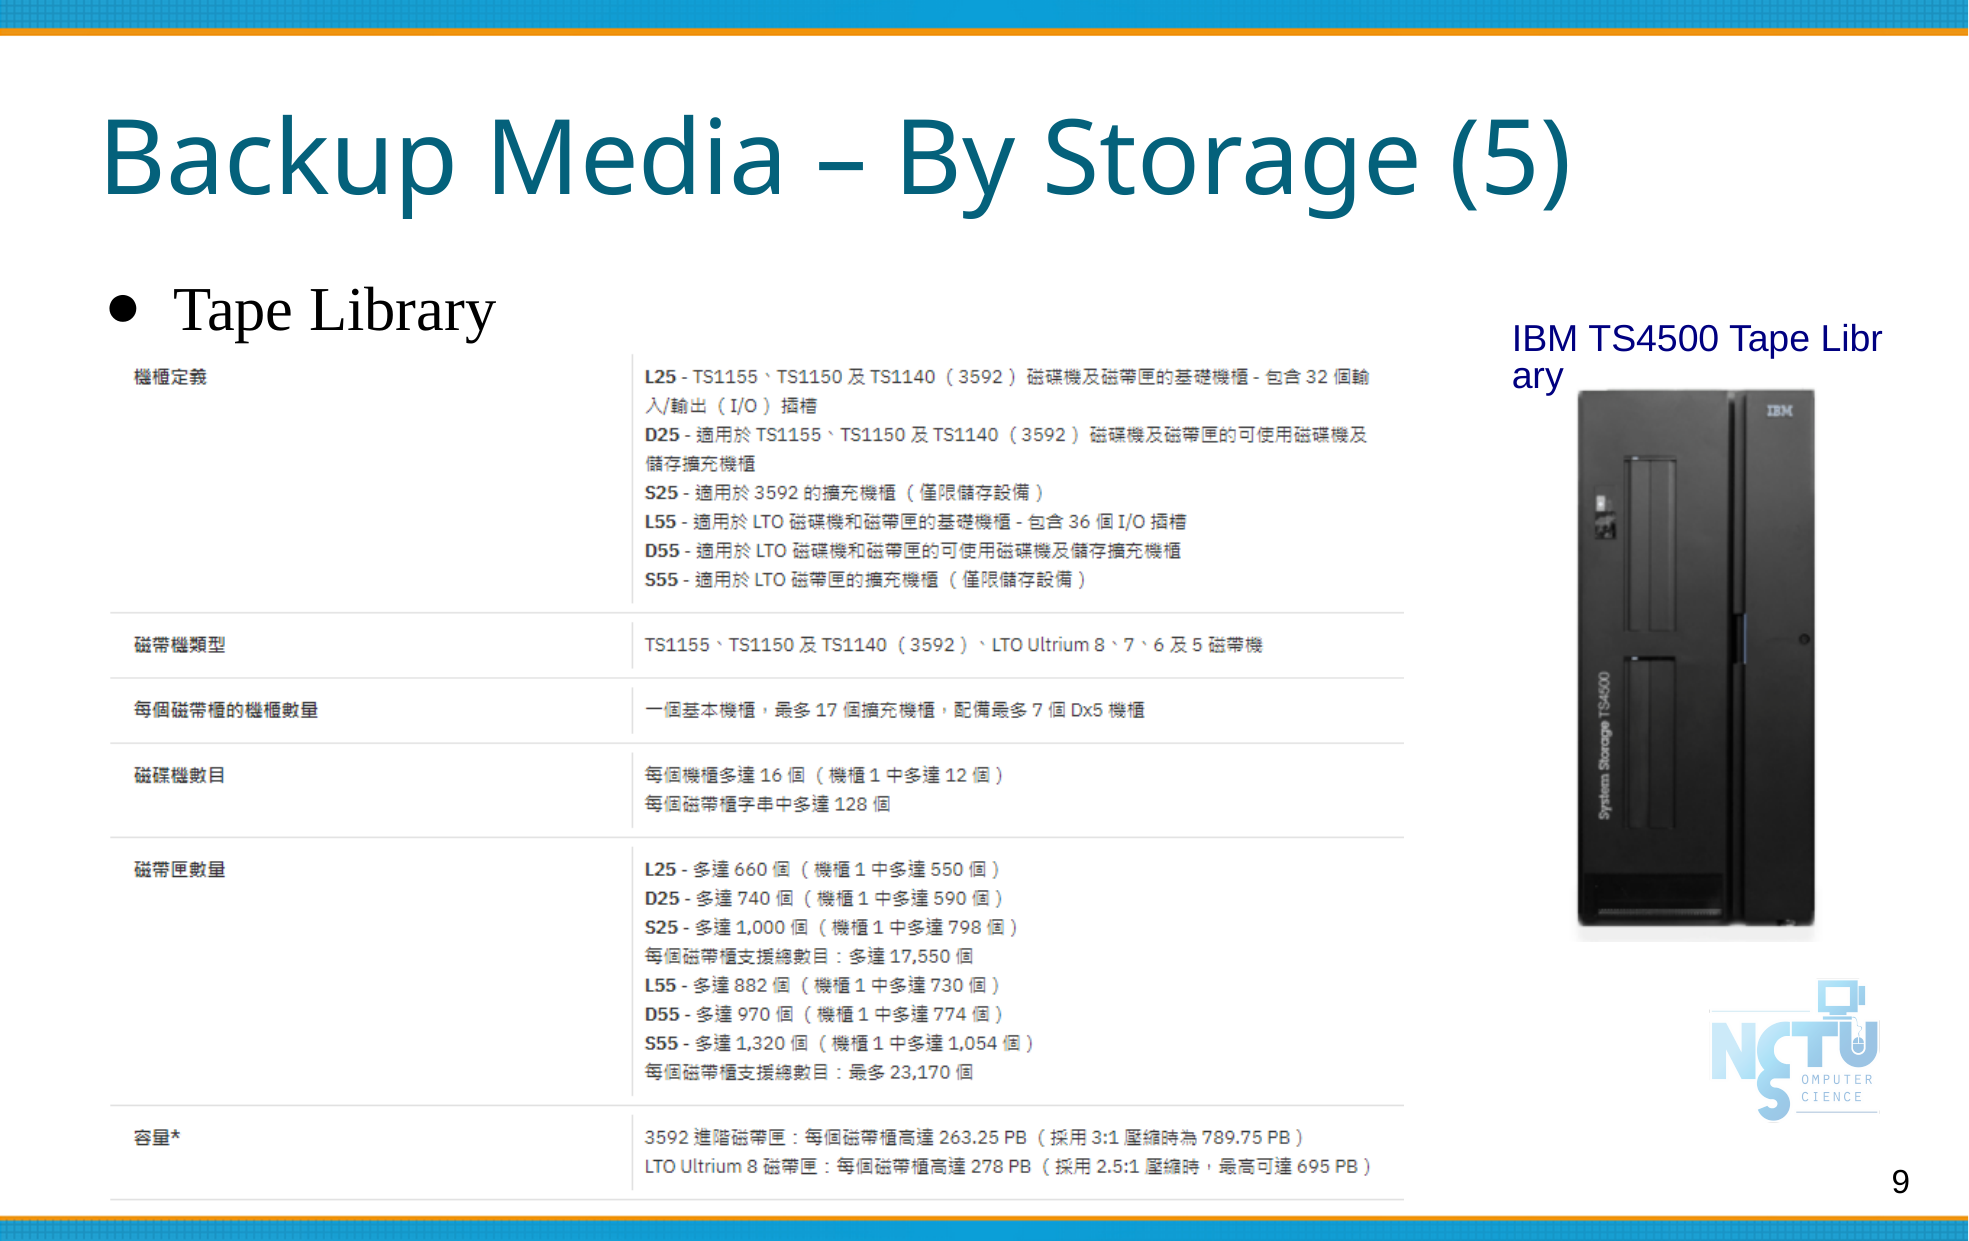

# Backup Media – By Storage (5)
Tape Library
IBM TS4500 Tape Library